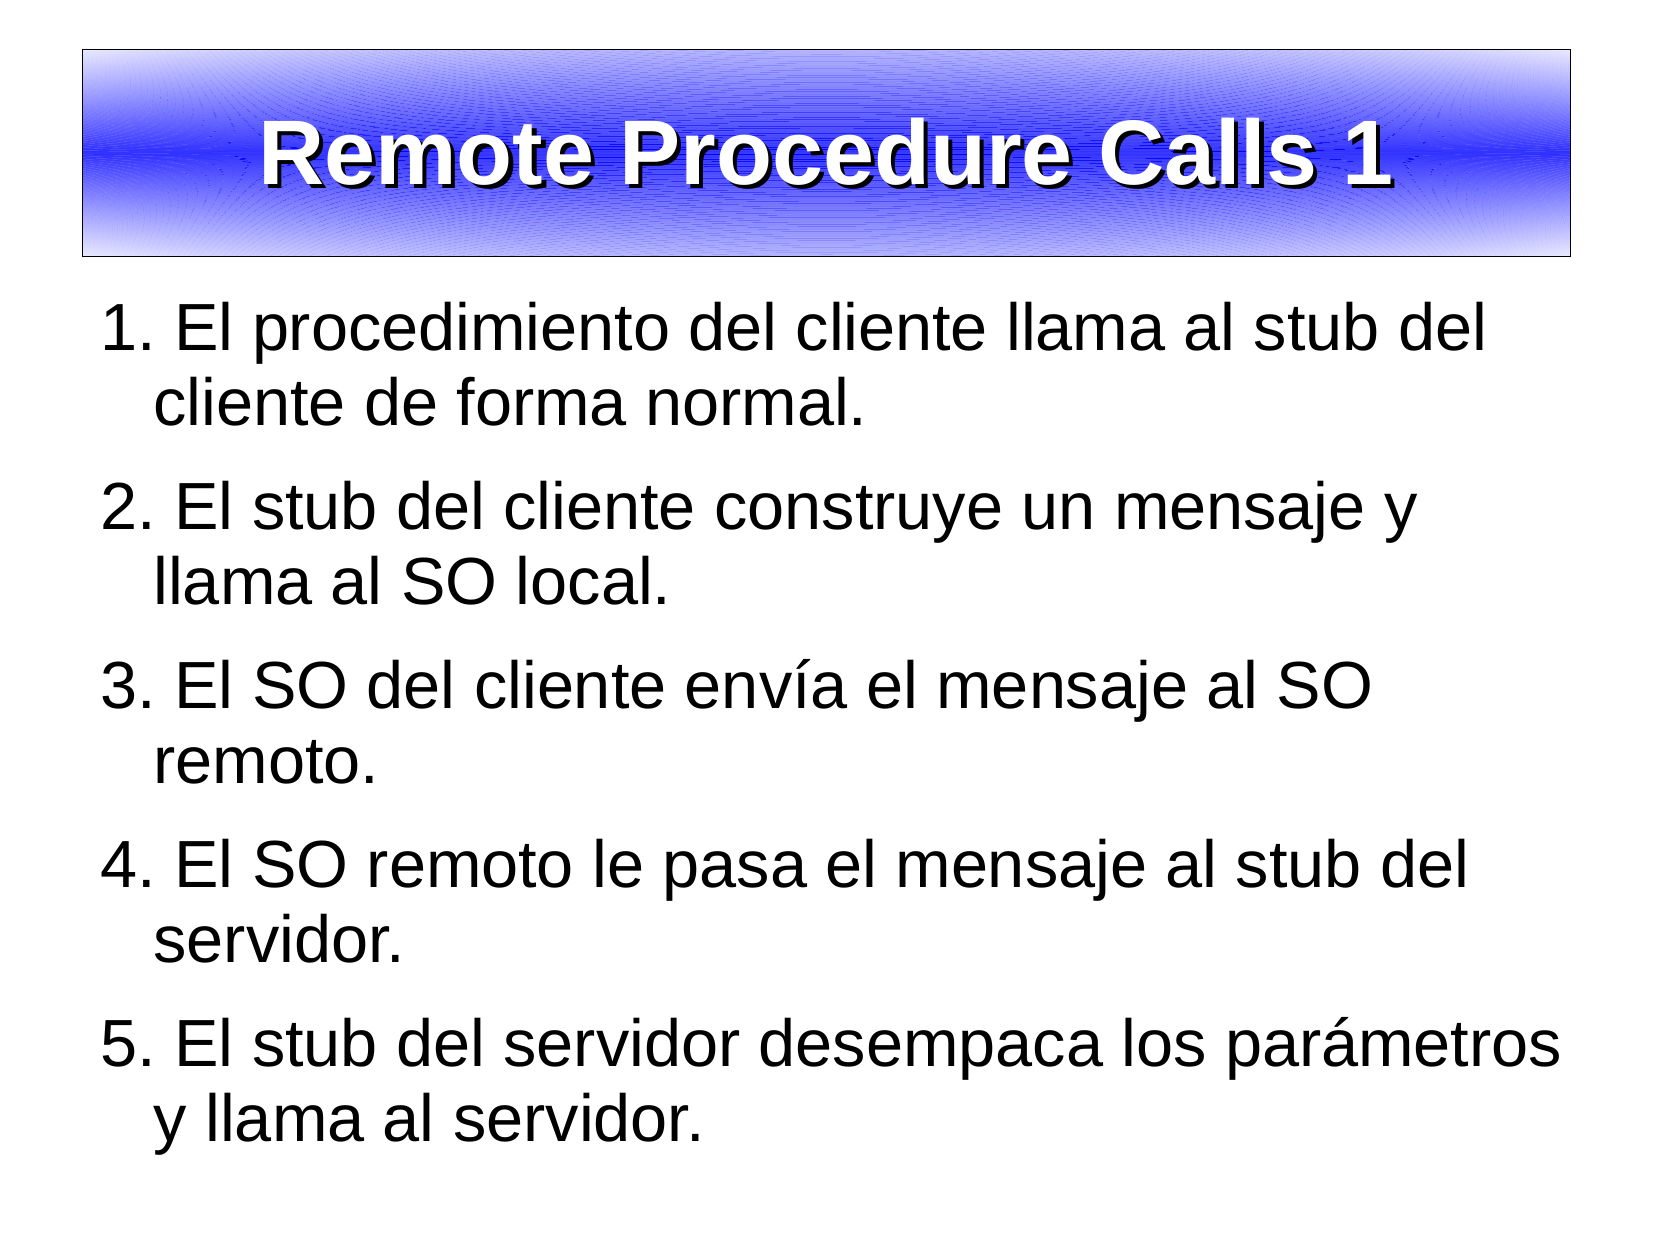

# Remote Procedure Calls 1
 El procedimiento del cliente llama al stub del cliente de forma normal.
 El stub del cliente construye un mensaje y llama al SO local.
 El SO del cliente envía el mensaje al SO remoto.
 El SO remoto le pasa el mensaje al stub del servidor.
 El stub del servidor desempaca los parámetros y llama al servidor.